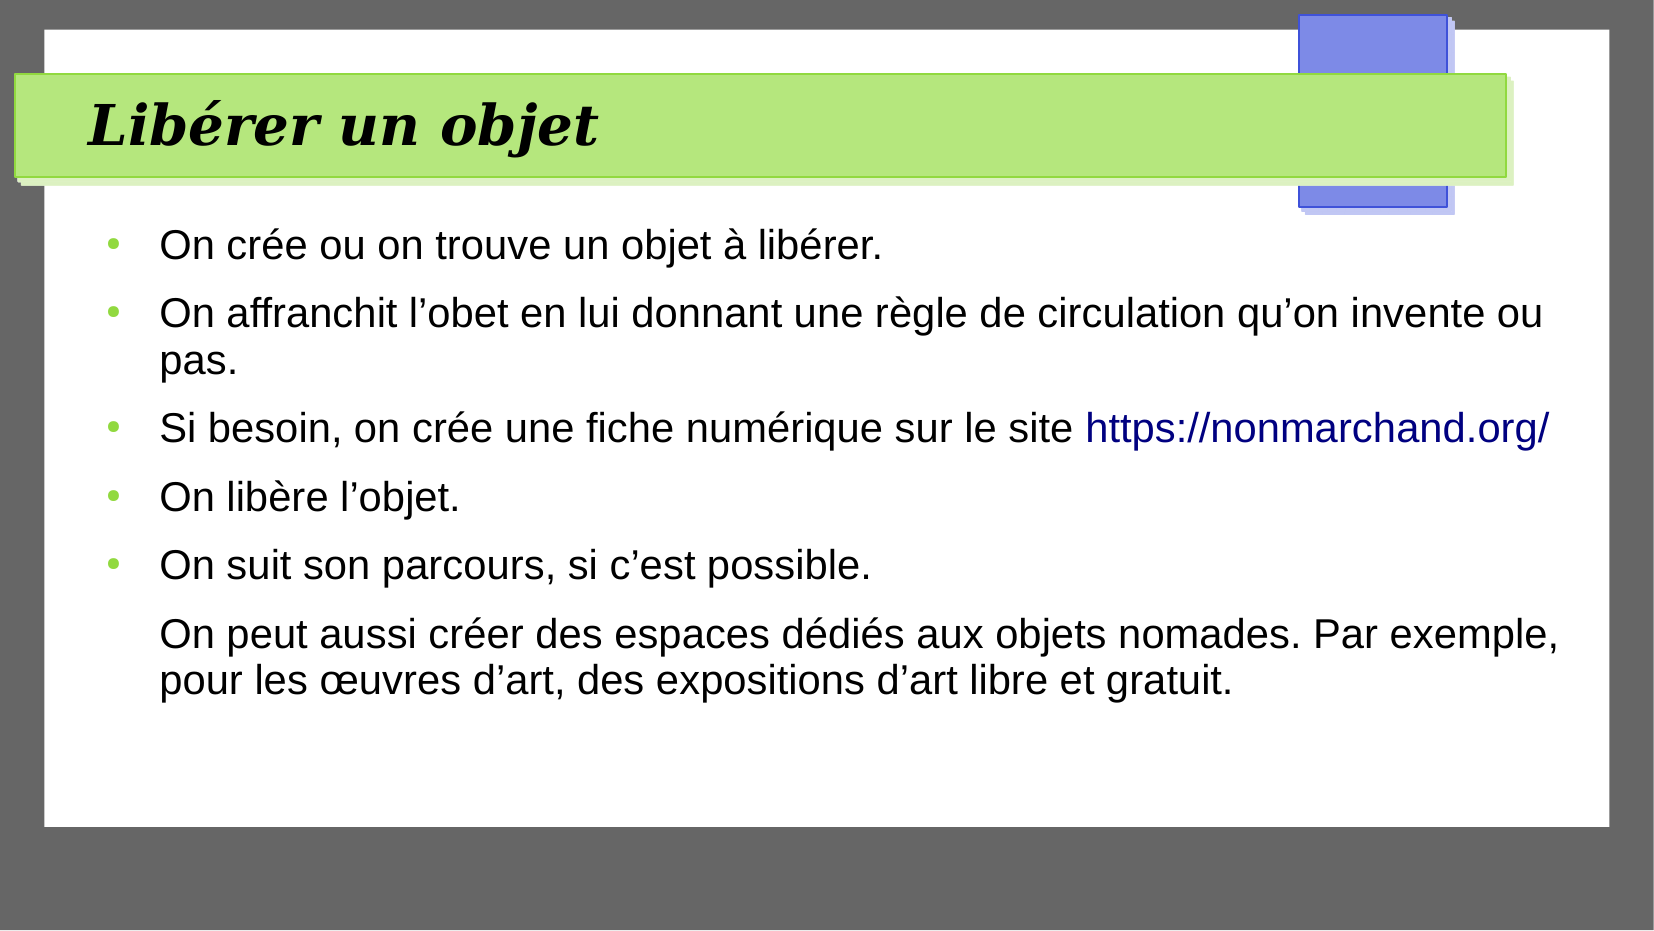

# Libérer un objet
On crée ou on trouve un objet à libérer.
On affranchit l’obet en lui donnant une règle de circulation qu’on invente ou pas.
Si besoin, on crée une fiche numérique sur le site https://nonmarchand.org/
On libère l’objet.
On suit son parcours, si c’est possible.
On peut aussi créer des espaces dédiés aux objets nomades. Par exemple, pour les œuvres d’art, des expositions d’art libre et gratuit.